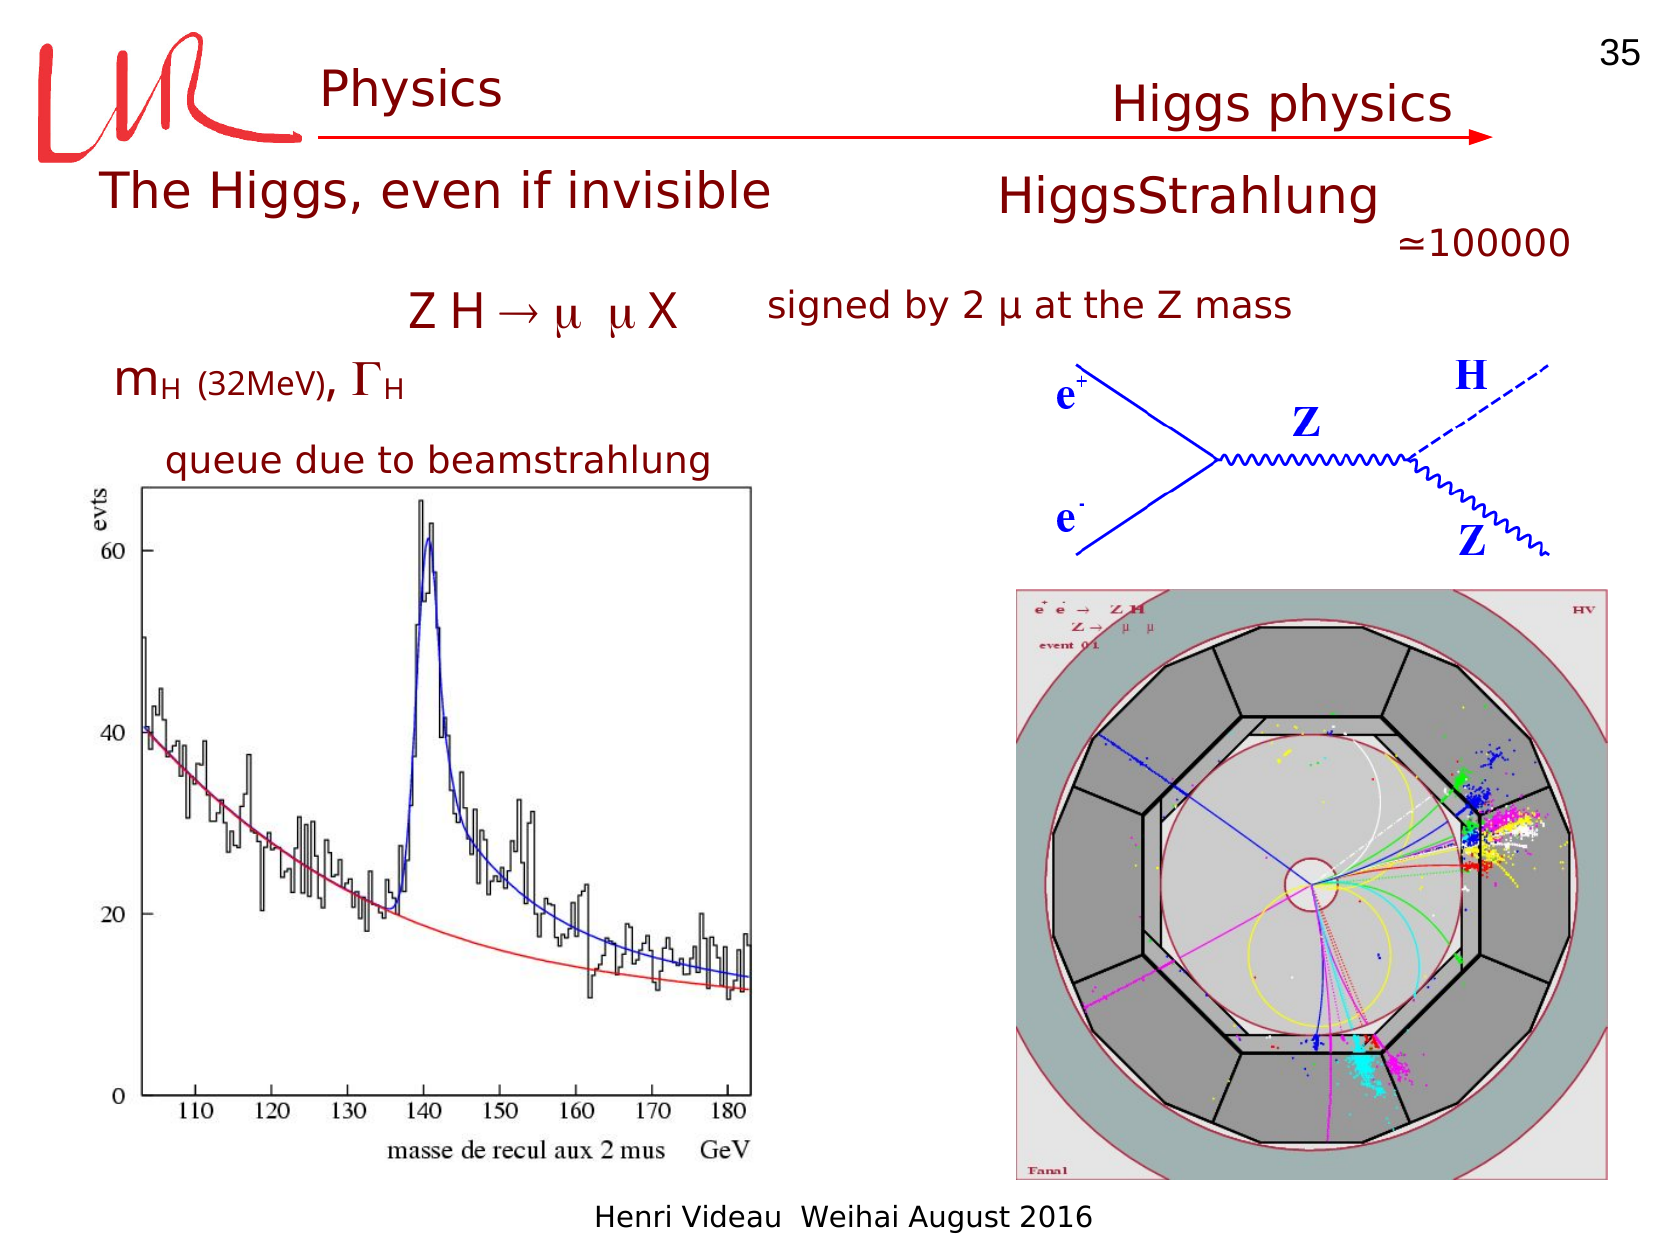

Higgs physics
The Higgs, even if invisible
HiggsStrahlung
≃100000
Z H   X
signed by 2 μ at the Z mass
mH (32MeV), H
queue due to beamstrahlung